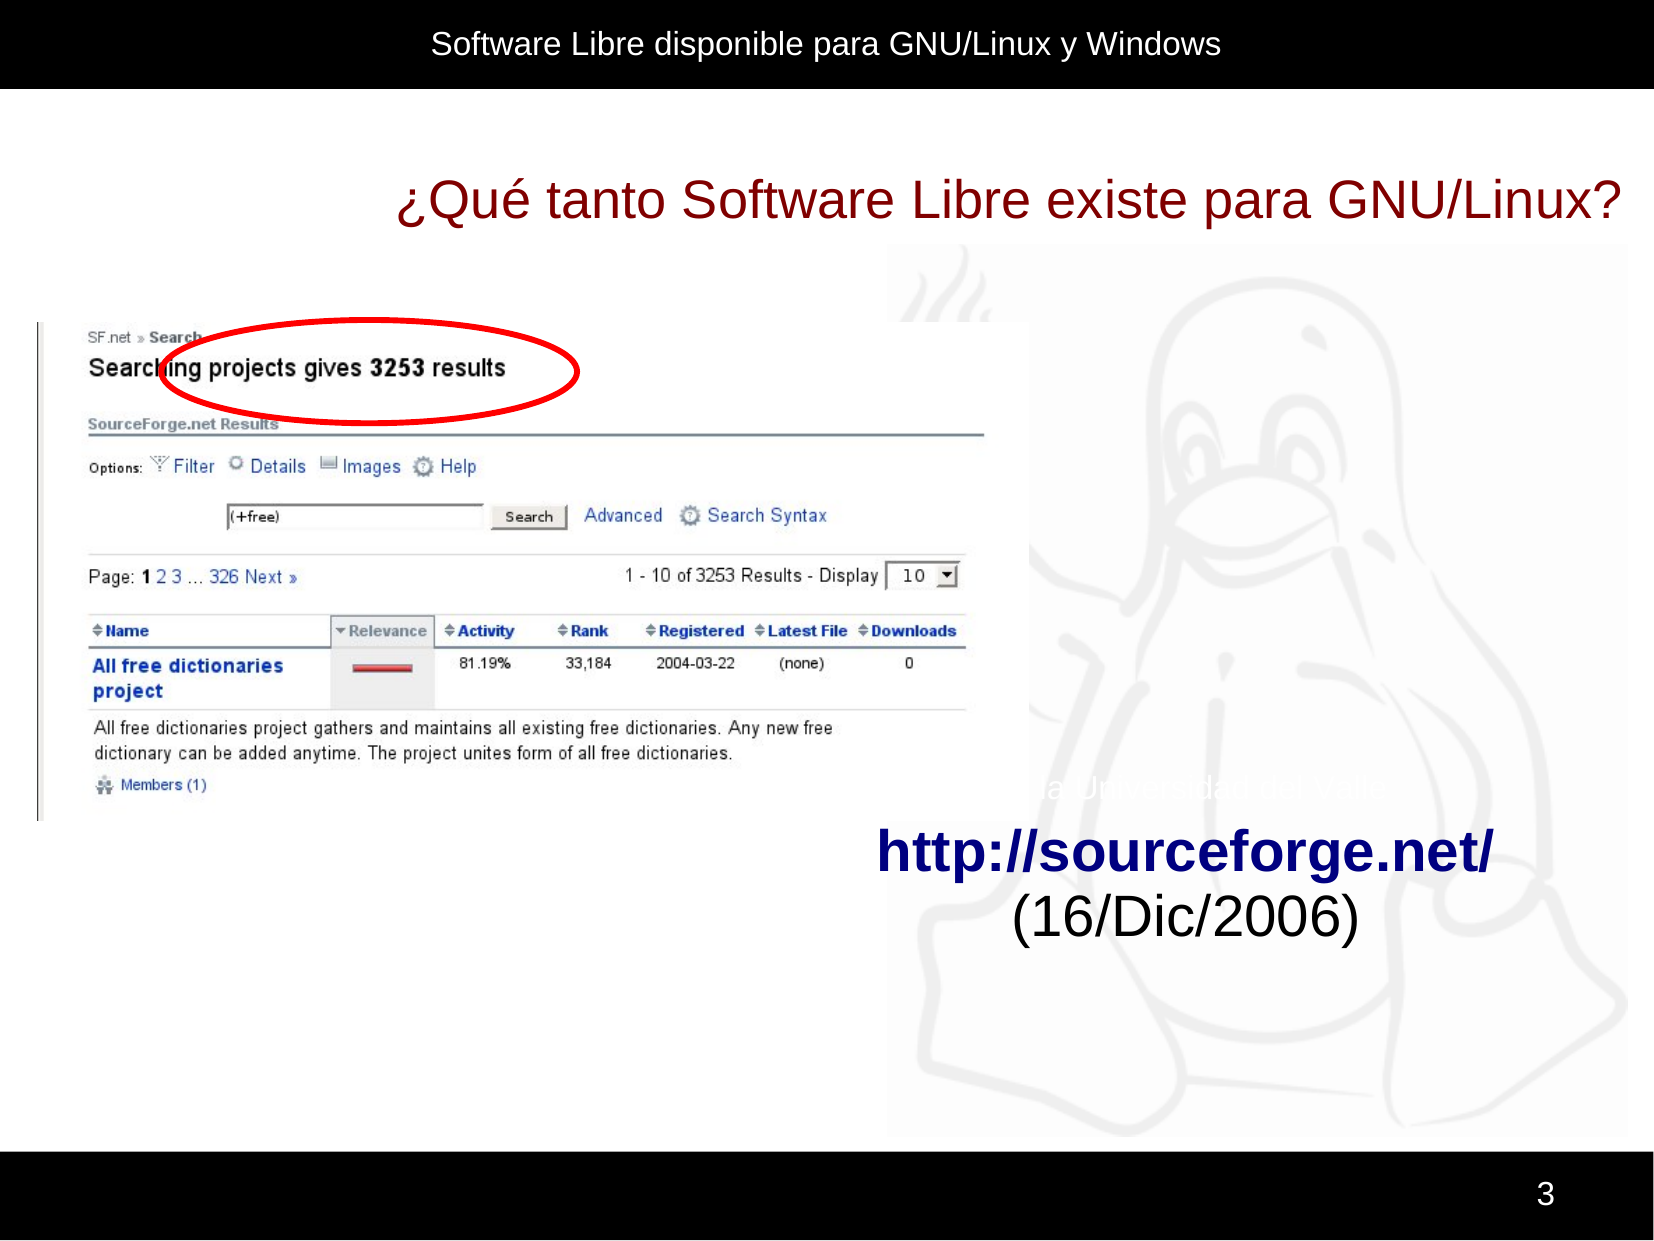

Software Libre disponible para GNU/Linux y Windows
# ¿Qué tanto Software Libre existe para GNU/Linux?
http://sourceforge.net/
(16/Dic/2006)